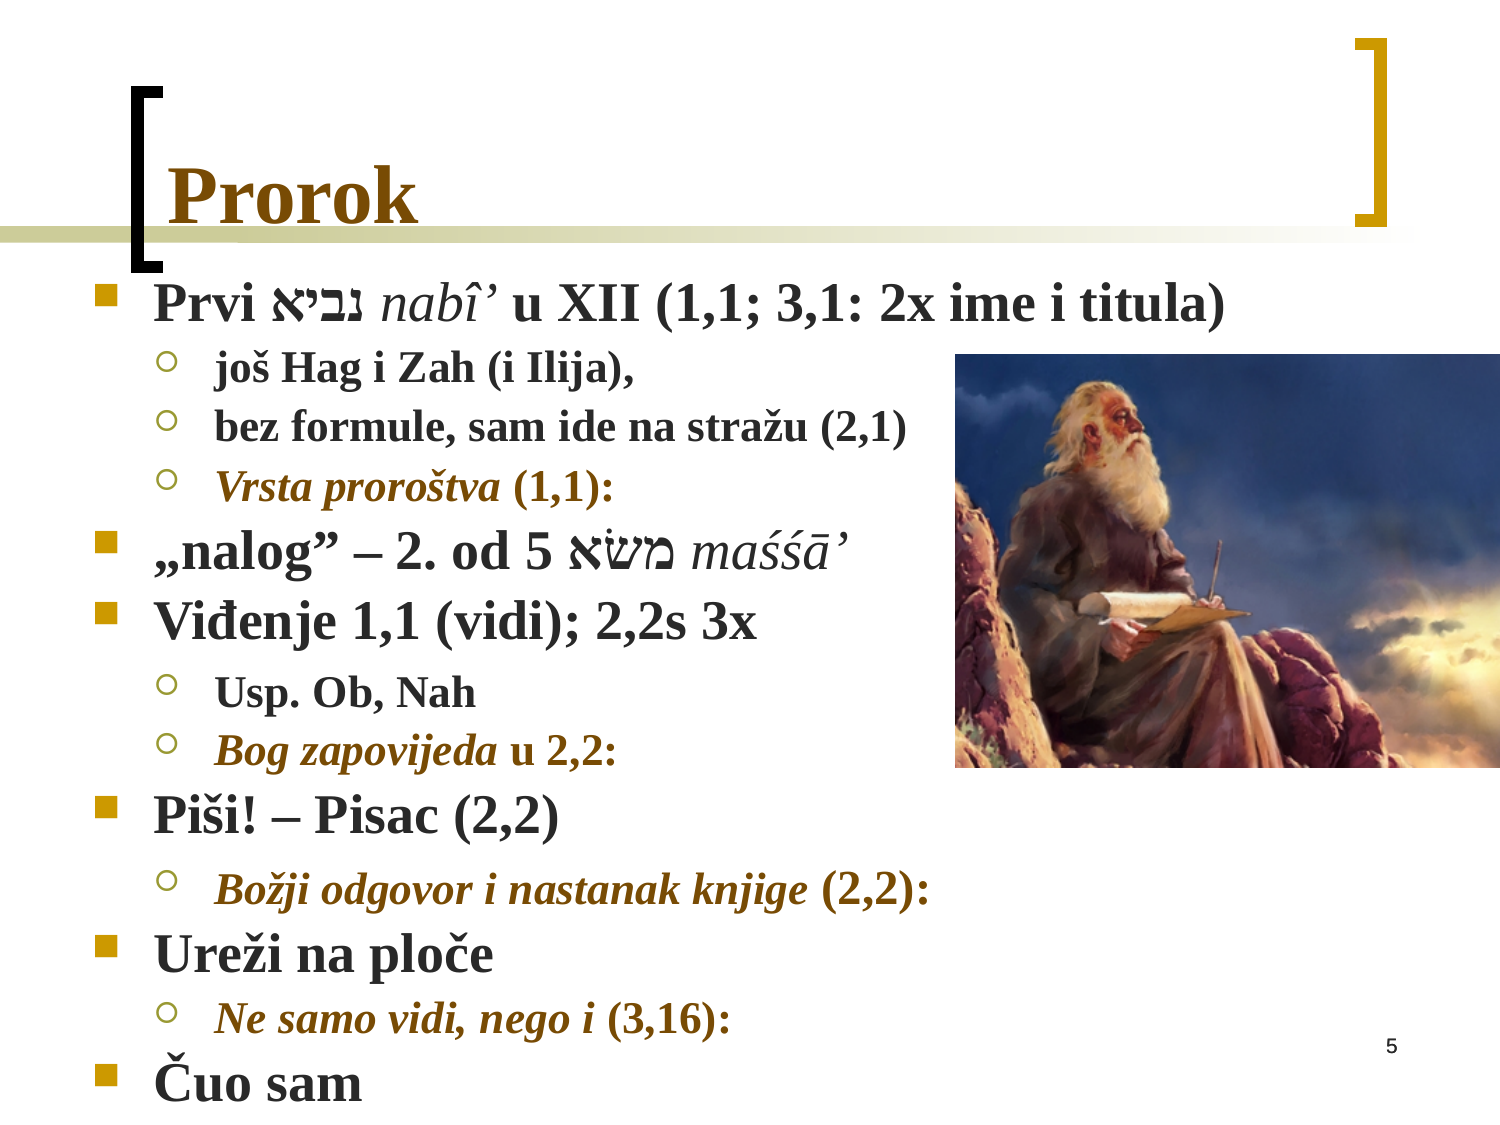

# Prorok
Prvi נביא nabî’ u XII (1,1; 3,1: 2x ime i titula)
još Hag i Zah (i Ilija),
bez formule, sam ide na stražu (2,1)
Vrsta proroštva (1,1):
„nalog” – 2. od 5 משׂא maśśā’
Viđenje 1,1 (vidi); 2,2s 3x
Usp. Ob, Nah
Bog zapovijeda u 2,2:
Piši! – Pisac (2,2)
Božji odgovor i nastanak knjige (2,2):
Ureži na ploče
Ne samo vidi, nego i (3,16):
Čuo sam